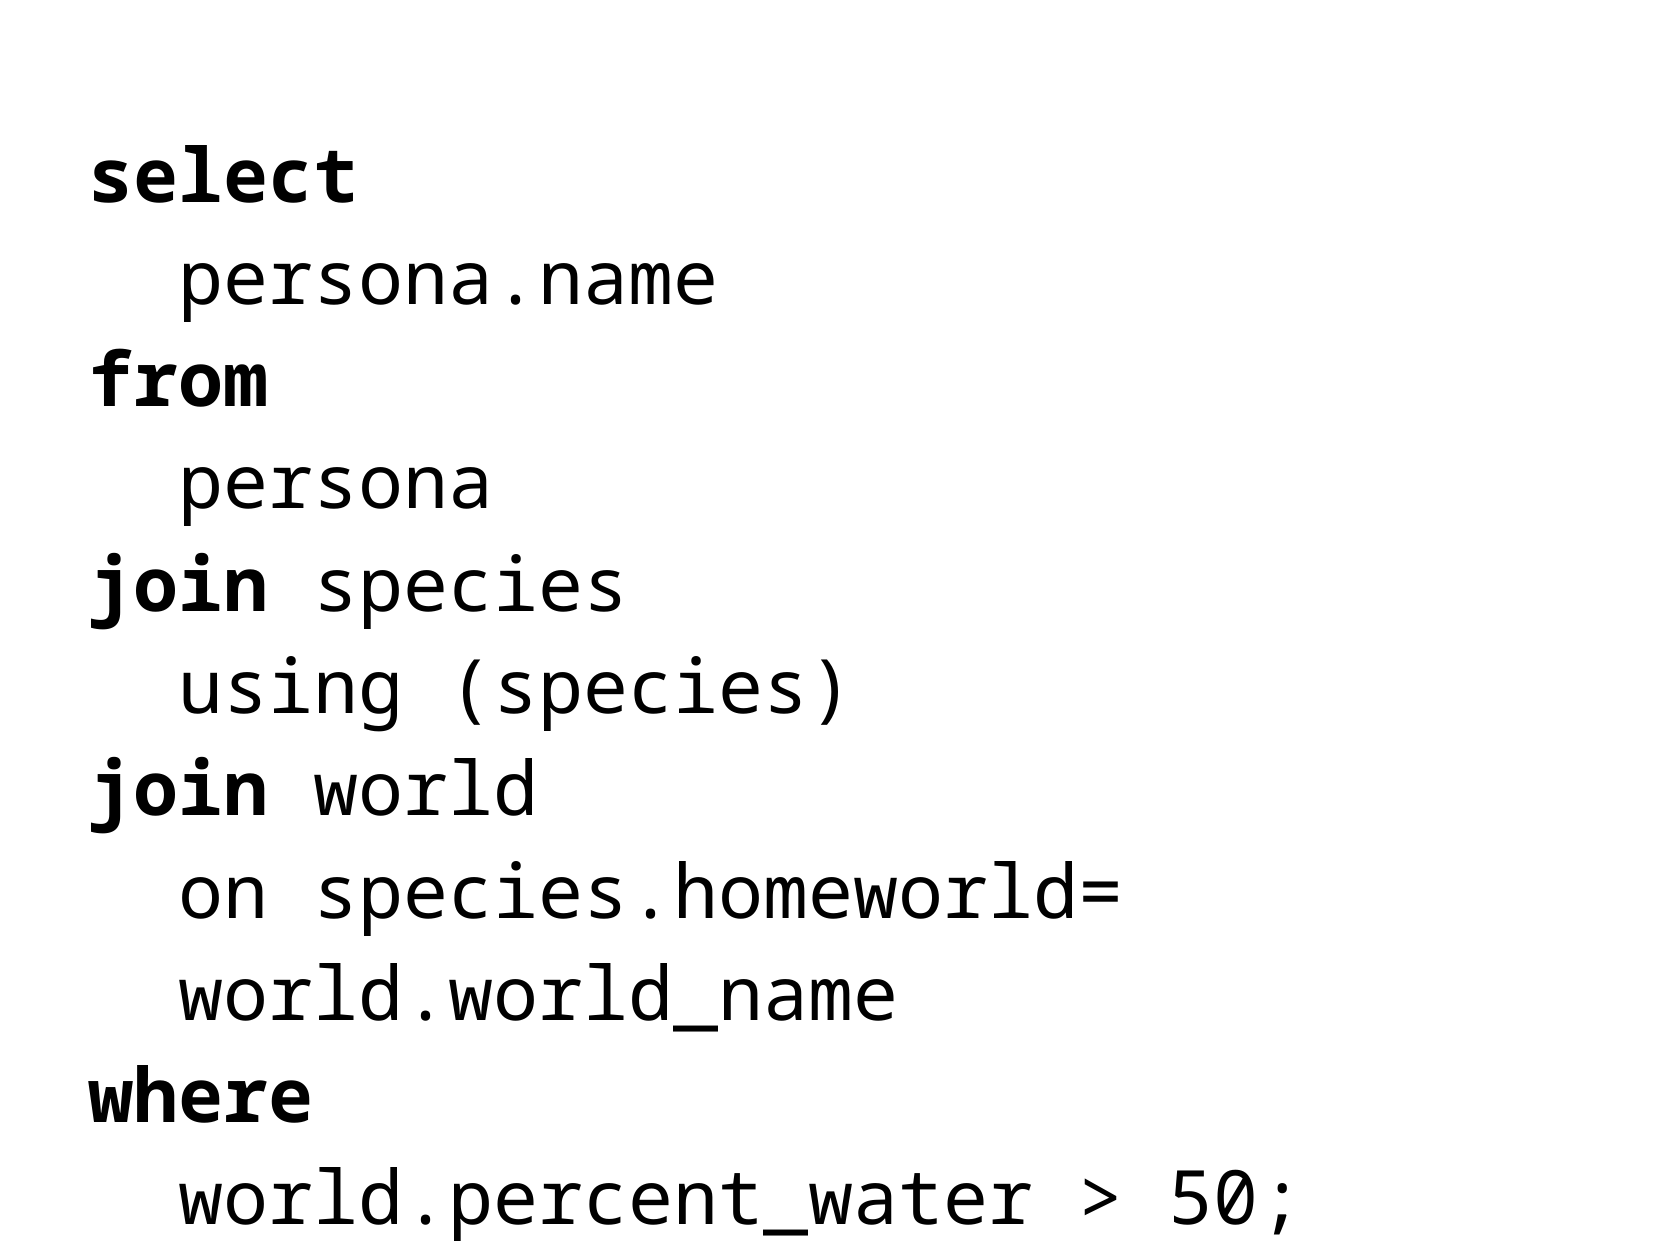

# select
 persona.name
from
 persona
join species
 using (species)
join world
 on species.homeworld=
 world.world_name
where
 world.percent_water > 50;